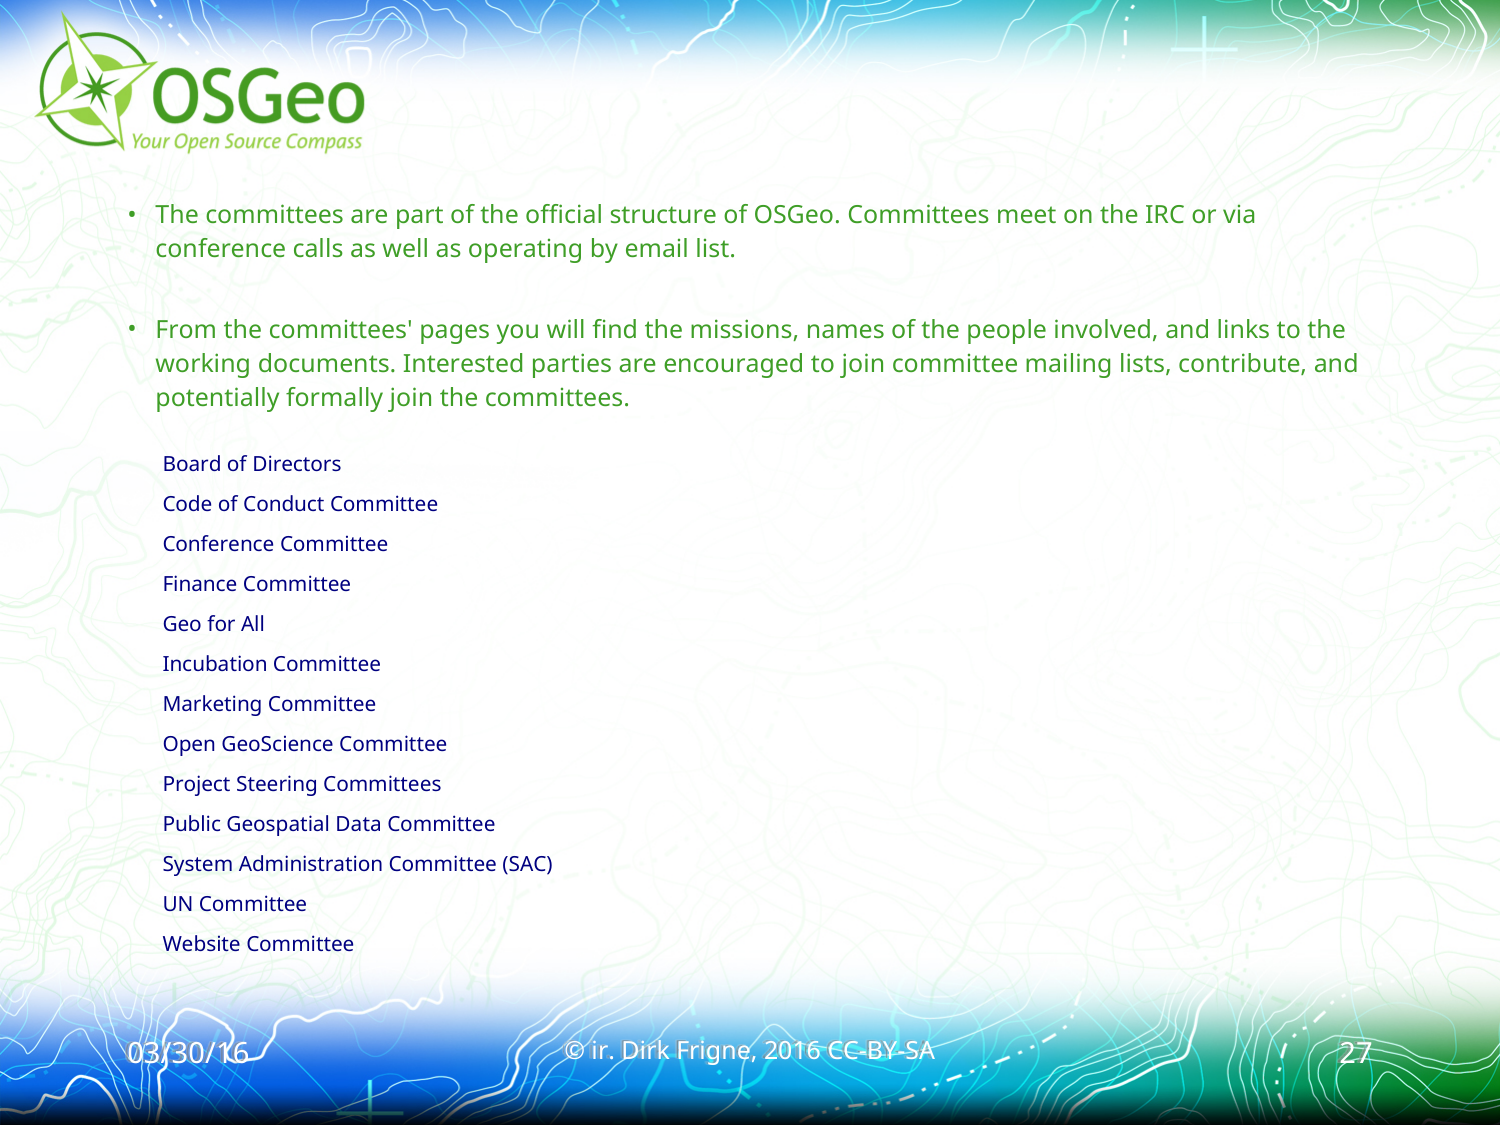

# The committees are part of the official structure of OSGeo. Committees meet on the IRC or via conference calls as well as operating by email list.
From the committees' pages you will find the missions, names of the people involved, and links to the working documents. Interested parties are encouraged to join committee mailing lists, contribute, and potentially formally join the committees.
Board of Directors
Code of Conduct Committee
Conference Committee
Finance Committee
Geo for All
Incubation Committee
Marketing Committee
Open GeoScience Committee
Project Steering Committees
Public Geospatial Data Committee
System Administration Committee (SAC)
UN Committee
Website Committee
03/30/16
© ir. Dirk Frigne, 2016 CC-BY-SA
27